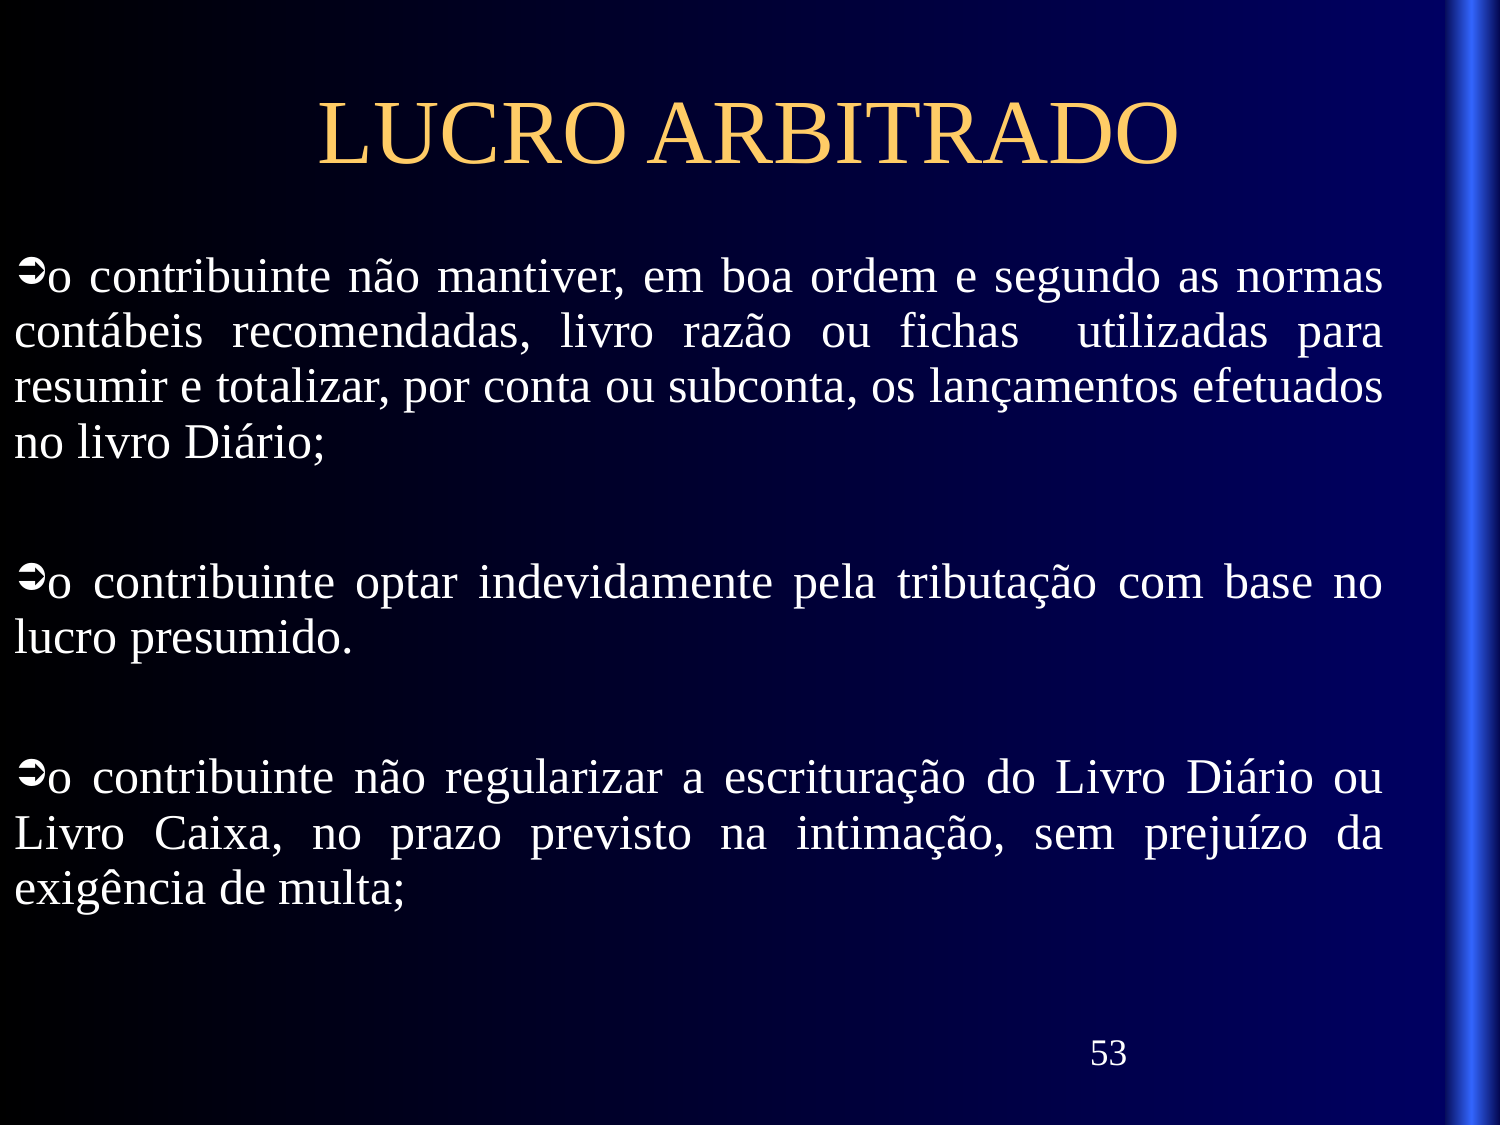

# LUCRO ARBITRADO
o contribuinte não mantiver, em boa ordem e segundo as normas contábeis recomendadas, livro razão ou fichas utilizadas para resumir e totalizar, por conta ou subconta, os lançamentos efetuados no livro Diário;
o contribuinte optar indevidamente pela tributação com base no lucro presumido.
o contribuinte não regularizar a escrituração do Livro Diário ou Livro Caixa, no prazo previsto na intimação, sem prejuízo da exigência de multa;